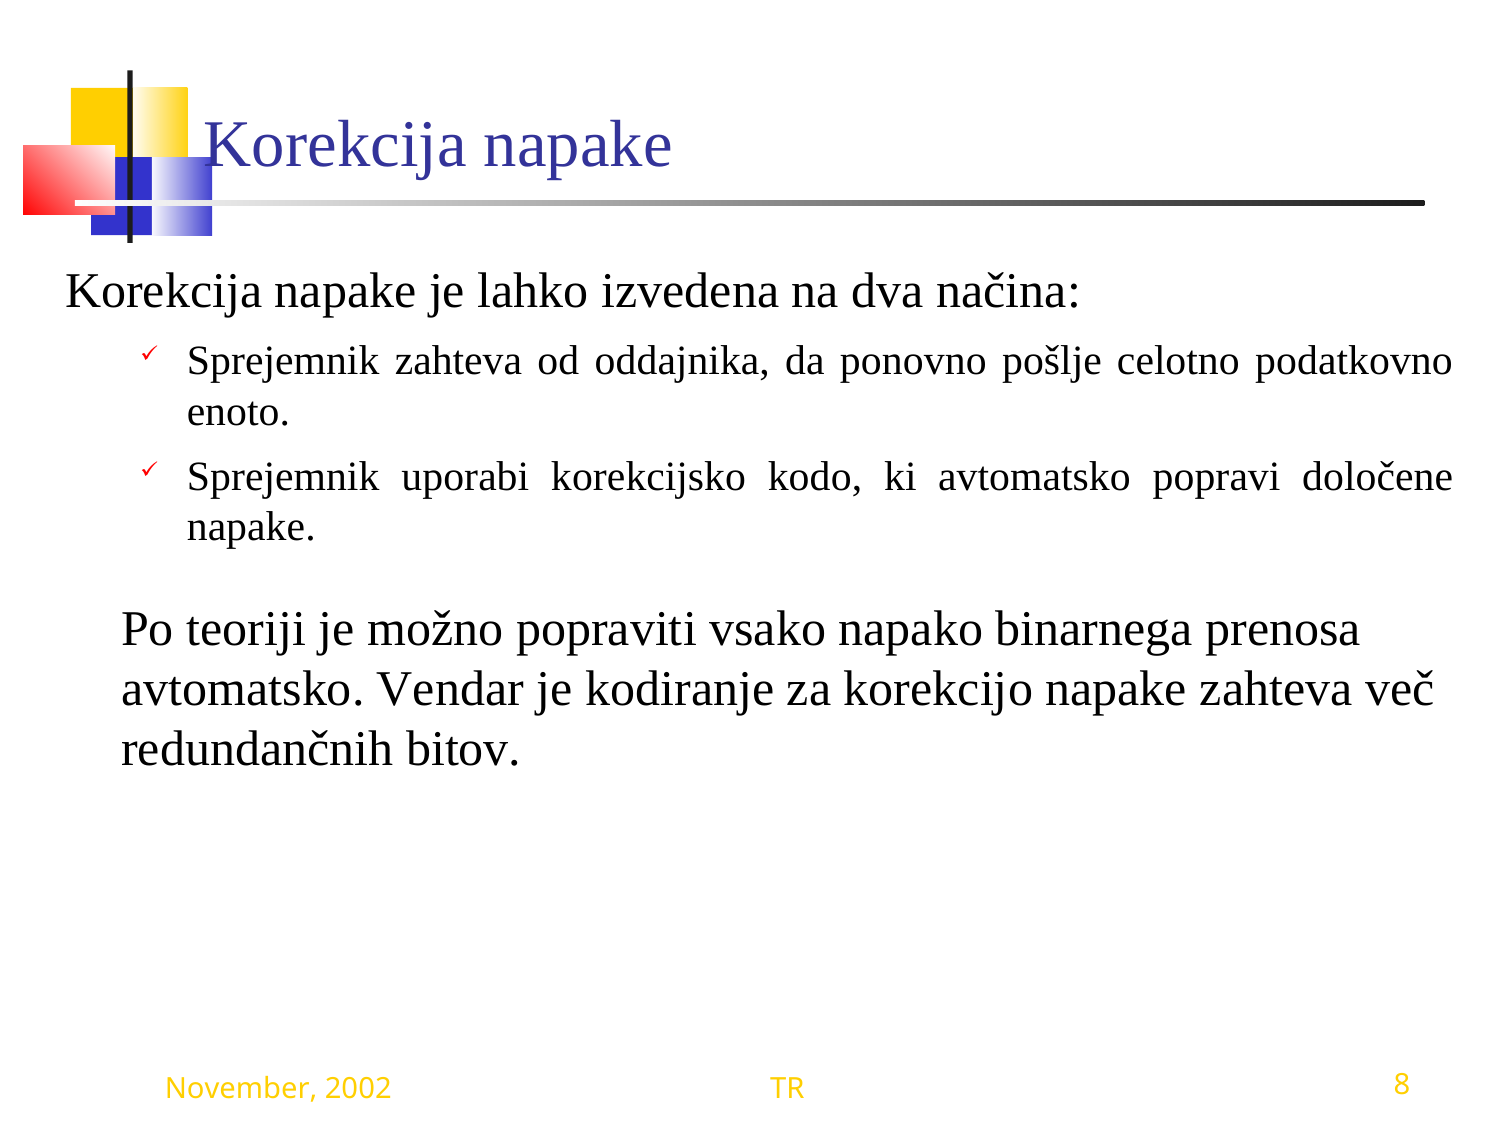

# Korekcija napake
Korekcija napake je lahko izvedena na dva načina:
Sprejemnik zahteva od oddajnika, da ponovno pošlje celotno podatkovno enoto.
Sprejemnik uporabi korekcijsko kodo, ki avtomatsko popravi določene napake.
	Po teoriji je možno popraviti vsako napako binarnega prenosa avtomatsko. Vendar je kodiranje za korekcijo napake zahteva več redundančnih bitov.
November, 2002
TR